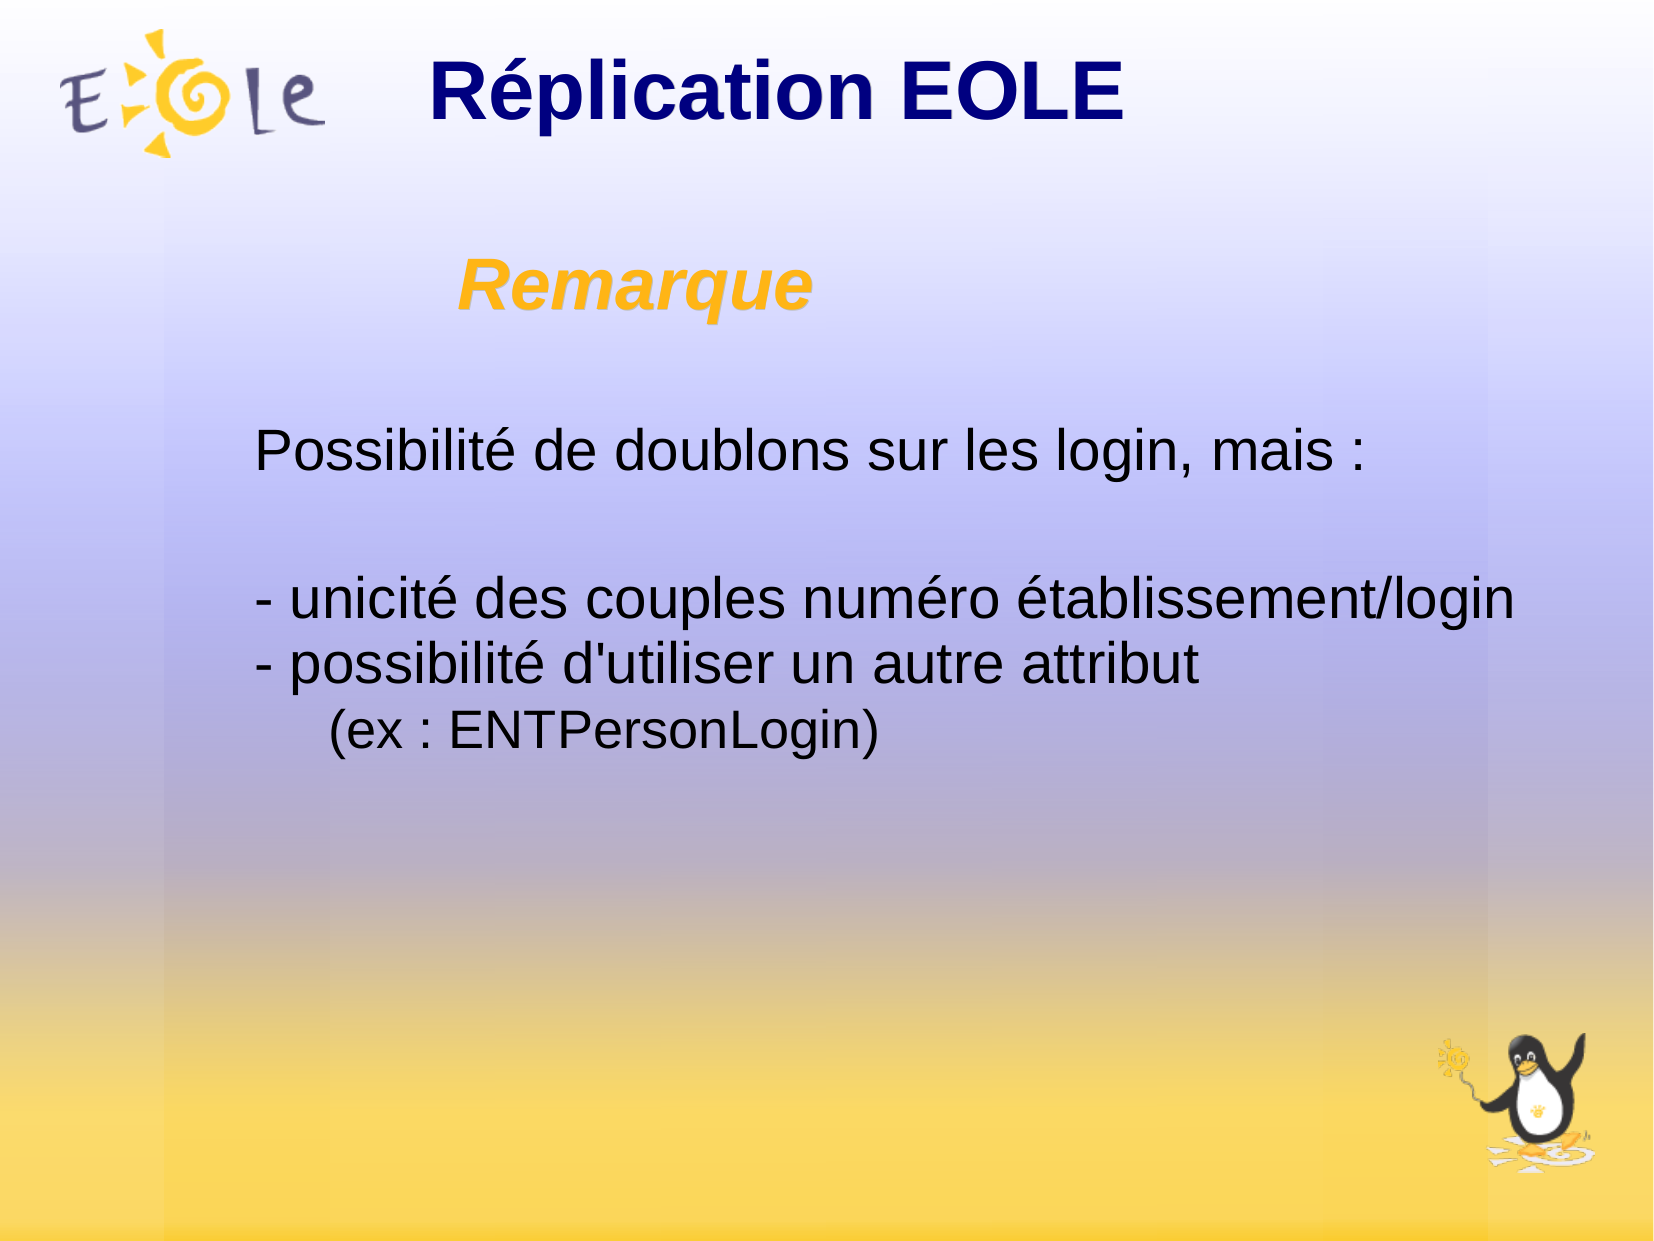

Réplication EOLE
Remarque
Possibilité de doublons sur les login, mais :
- unicité des couples numéro établissement/login
- possibilité d'utiliser un autre attribut
	(ex : ENTPersonLogin)